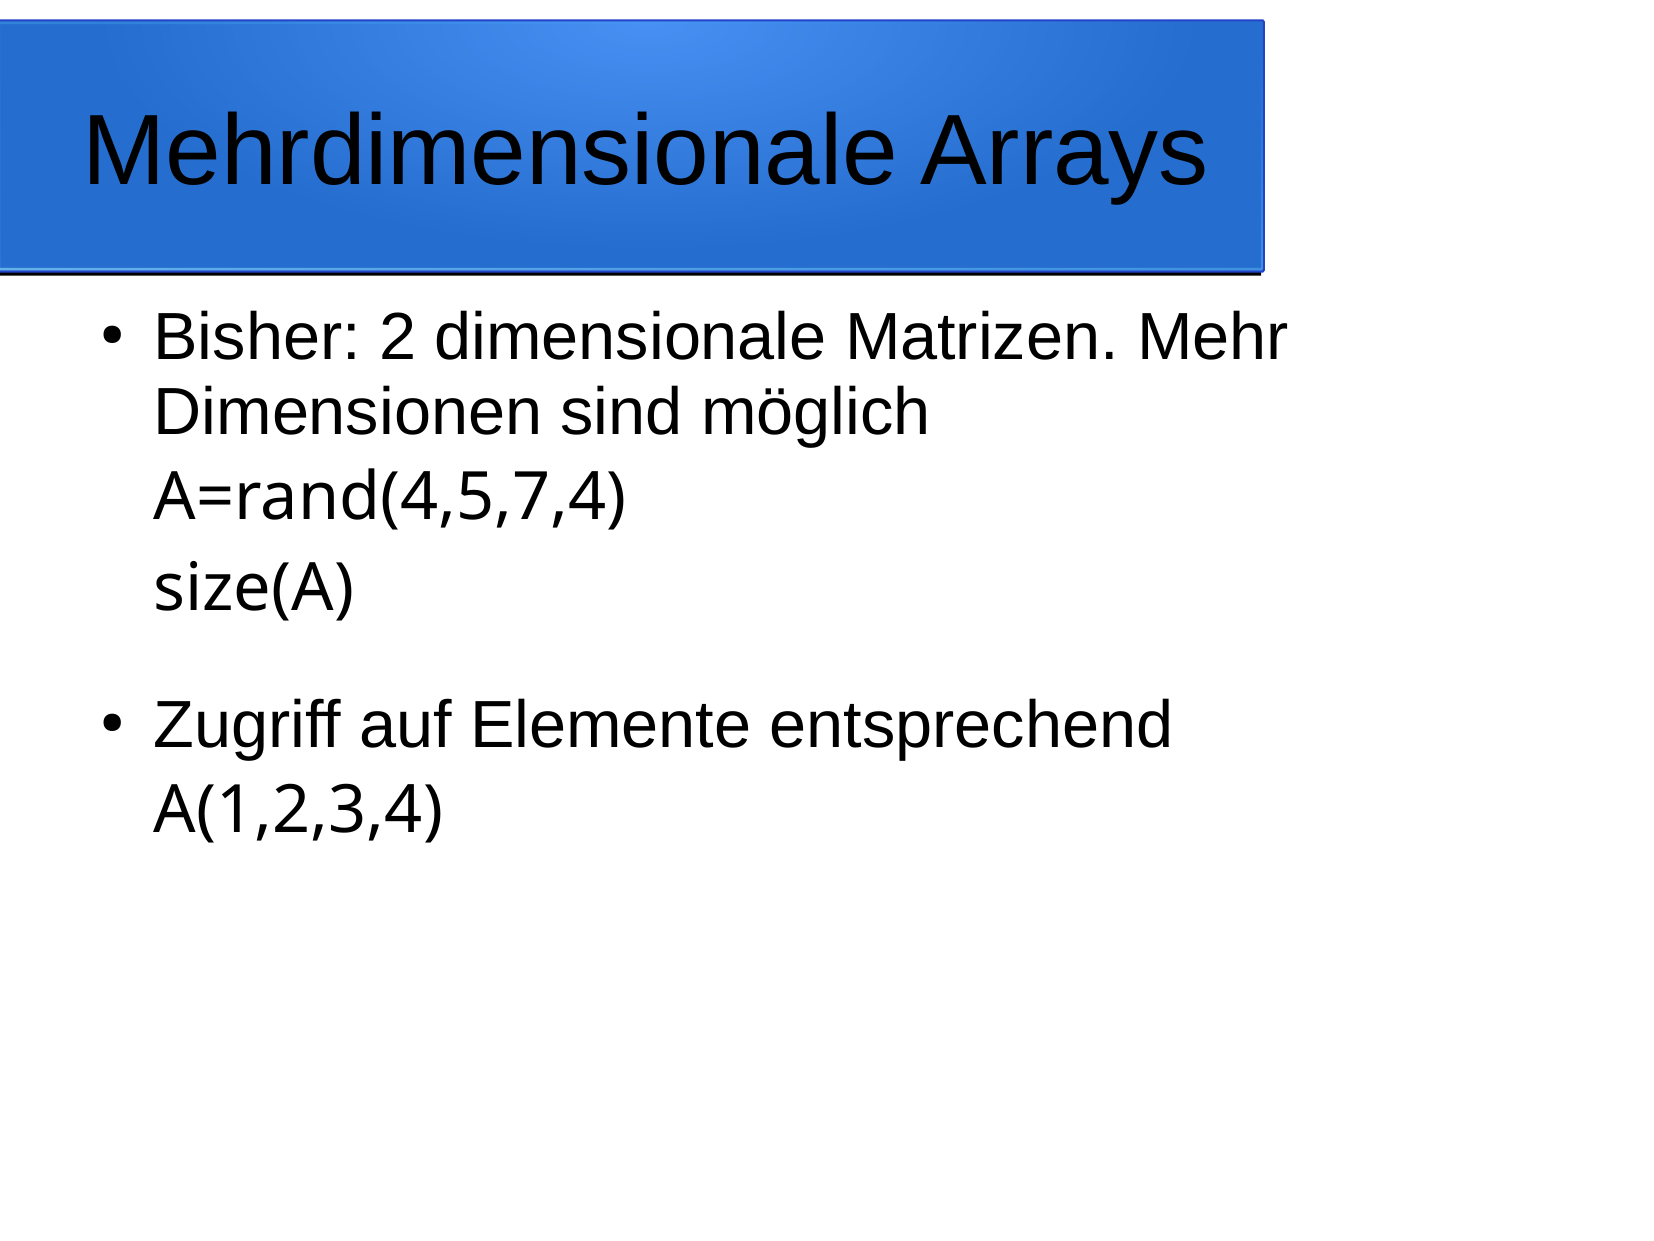

# Mehrdimensionale Arrays
Bisher: 2 dimensionale Matrizen. Mehr Dimensionen sind möglich
A=rand(4,5,7,4)
size(A)
Zugriff auf Elemente entsprechend
A(1,2,3,4)